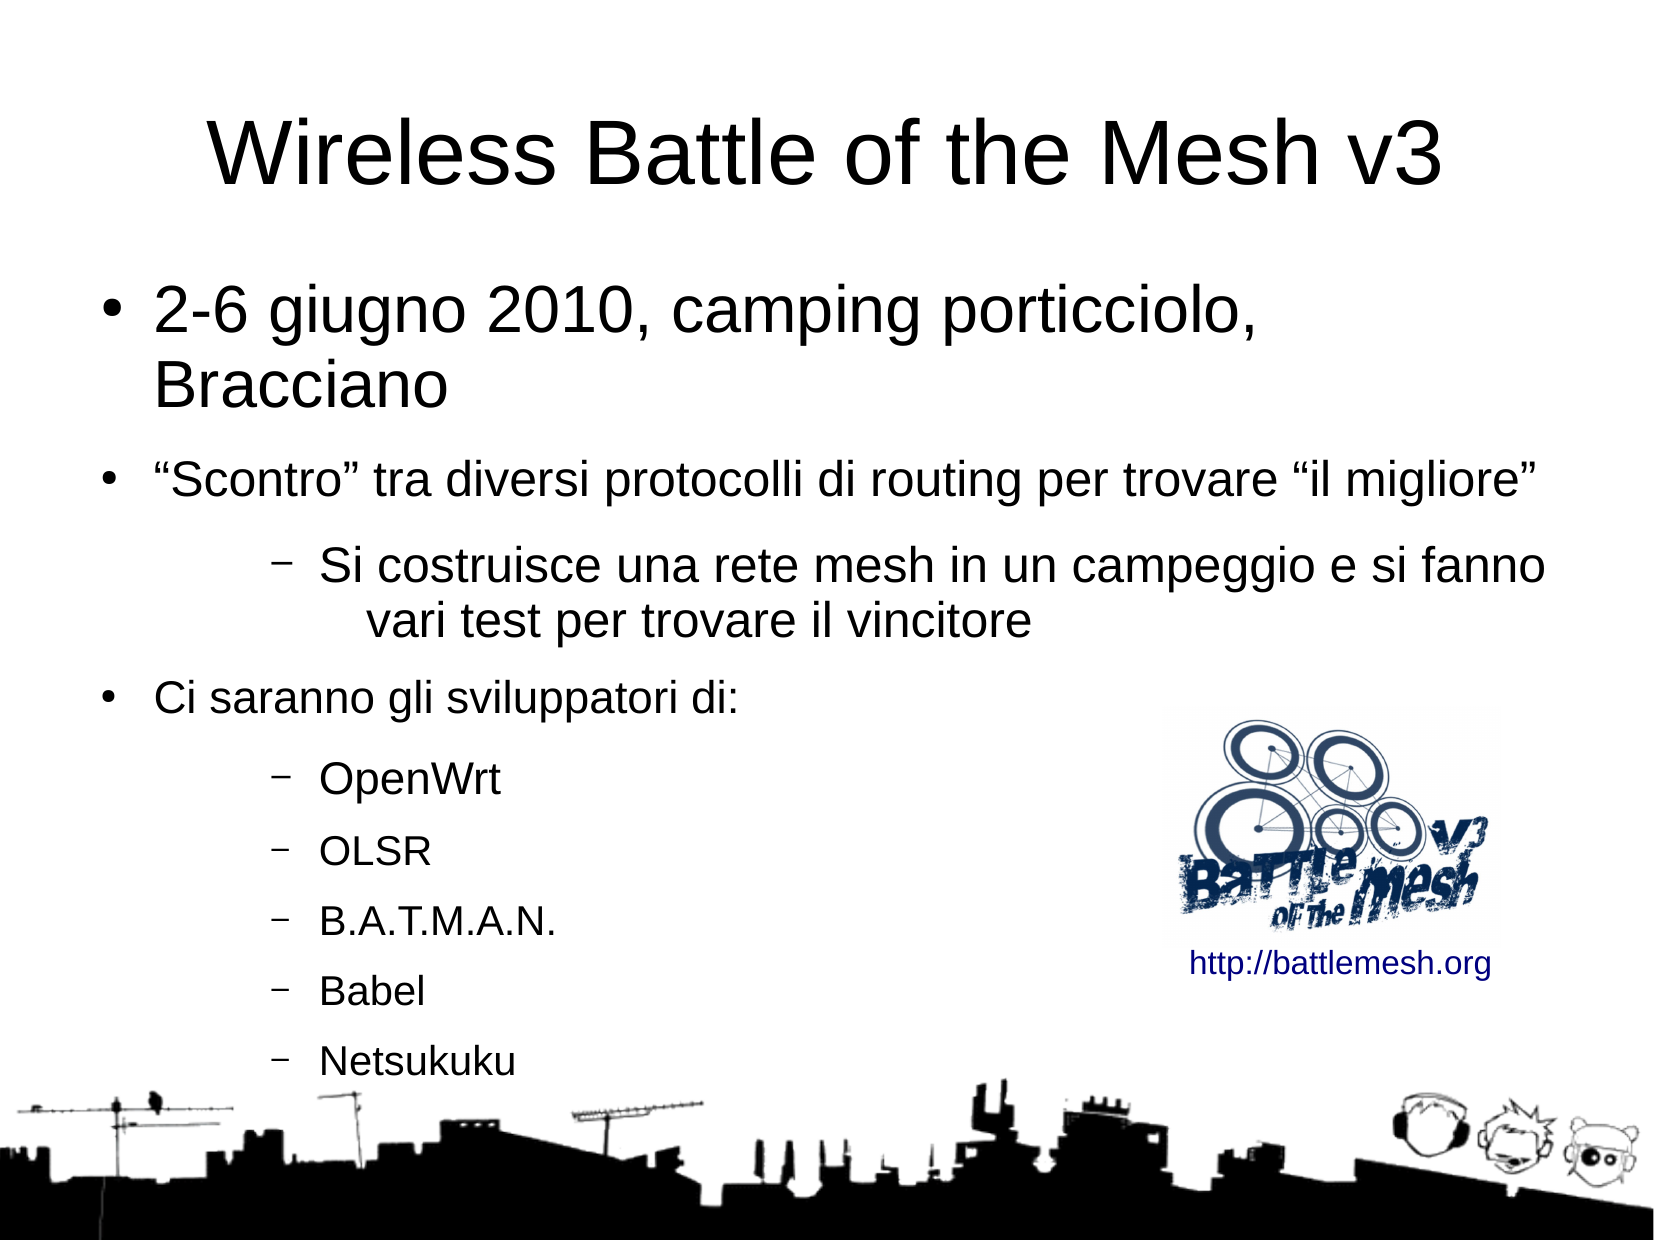

# Wireless Battle of the Mesh v3
2-6 giugno 2010, camping porticciolo, Bracciano
“Scontro” tra diversi protocolli di routing per trovare “il migliore”
Si costruisce una rete mesh in un campeggio e si fanno vari test per trovare il vincitore
Ci saranno gli sviluppatori di:
OpenWrt
OLSR
B.A.T.M.A.N.
Babel
Netsukuku
http://battlemesh.org